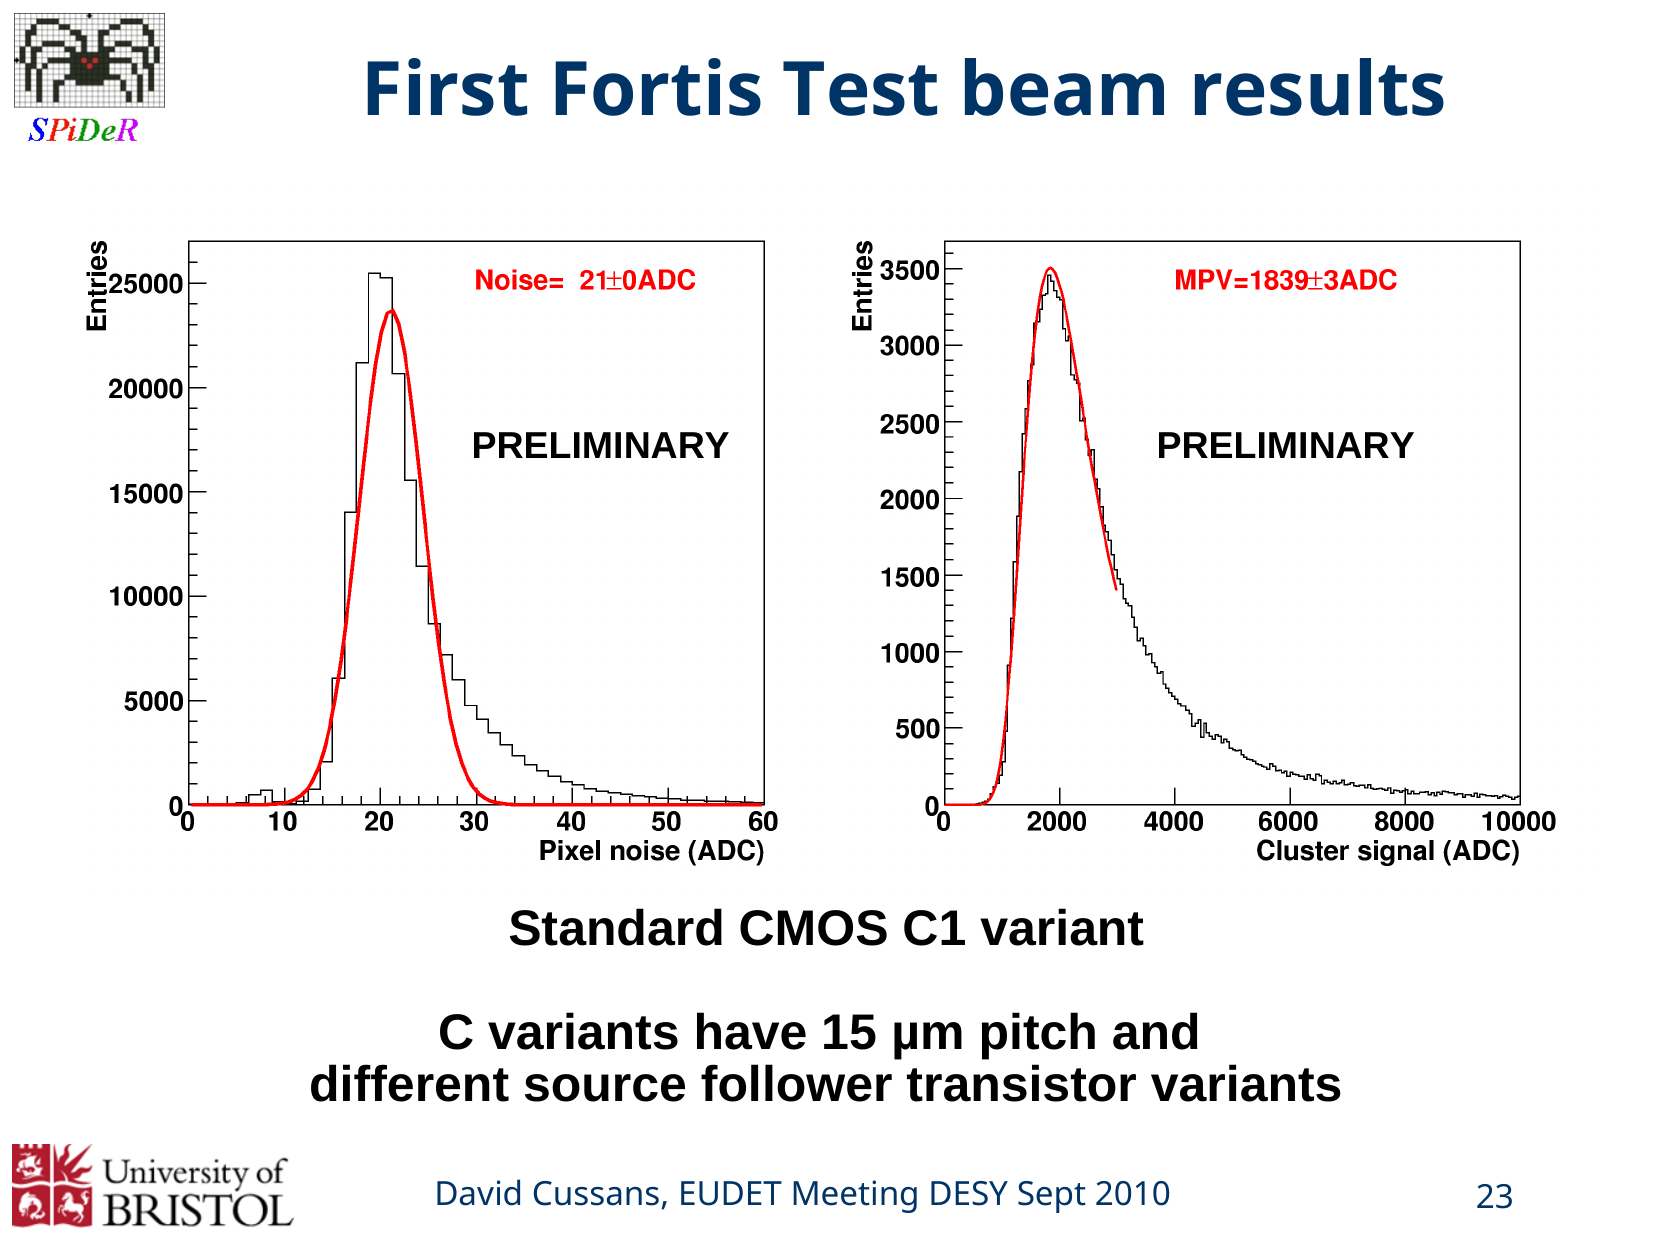

# First Fortis Test beam results
PRELIMINARY
PRELIMINARY
Standard CMOS C1 variant
C variants have 15 µm pitch and
different source follower transistor variants